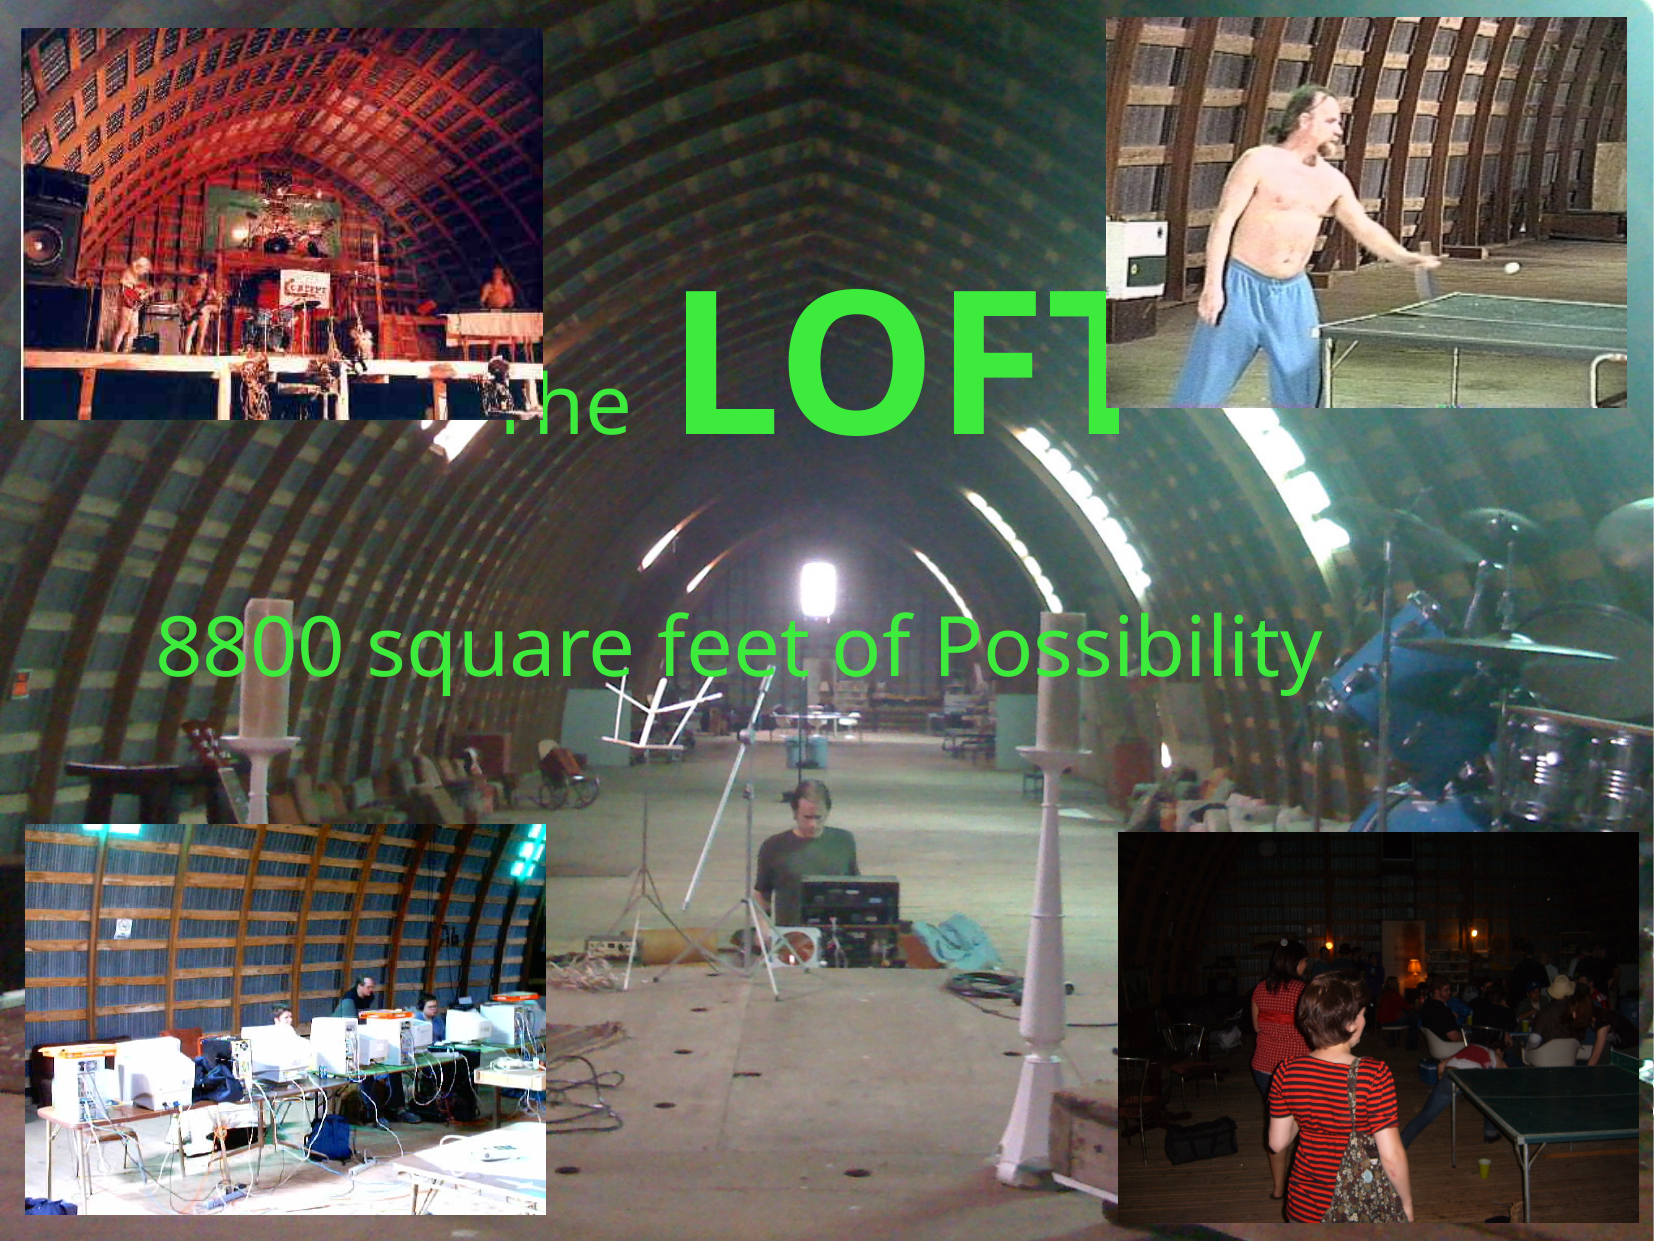

# The LOFT
8800 square feet of Possibility